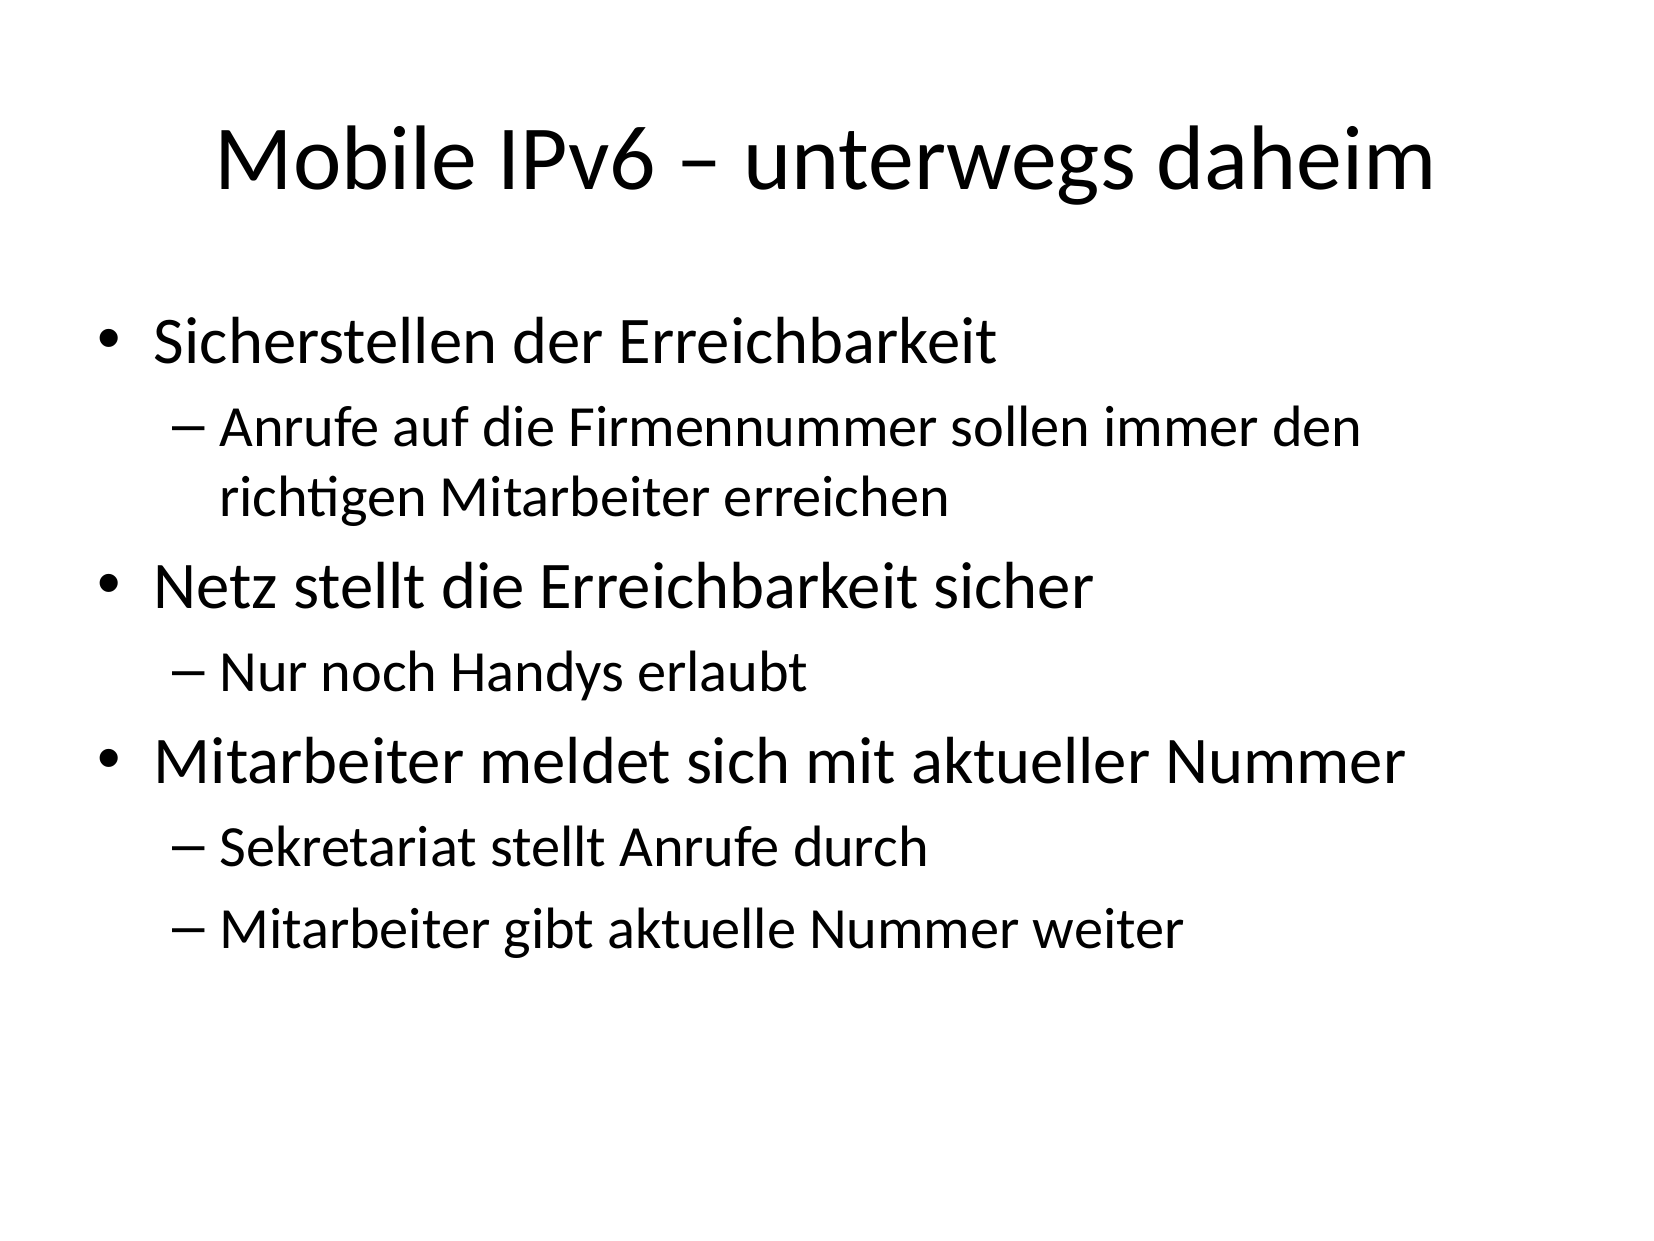

# Mobile IPv6 – unterwegs daheim
Sicherstellen der Erreichbarkeit
Anrufe auf die Firmennummer sollen immer den richtigen Mitarbeiter erreichen
Netz stellt die Erreichbarkeit sicher
Nur noch Handys erlaubt
Mitarbeiter meldet sich mit aktueller Nummer
Sekretariat stellt Anrufe durch
Mitarbeiter gibt aktuelle Nummer weiter